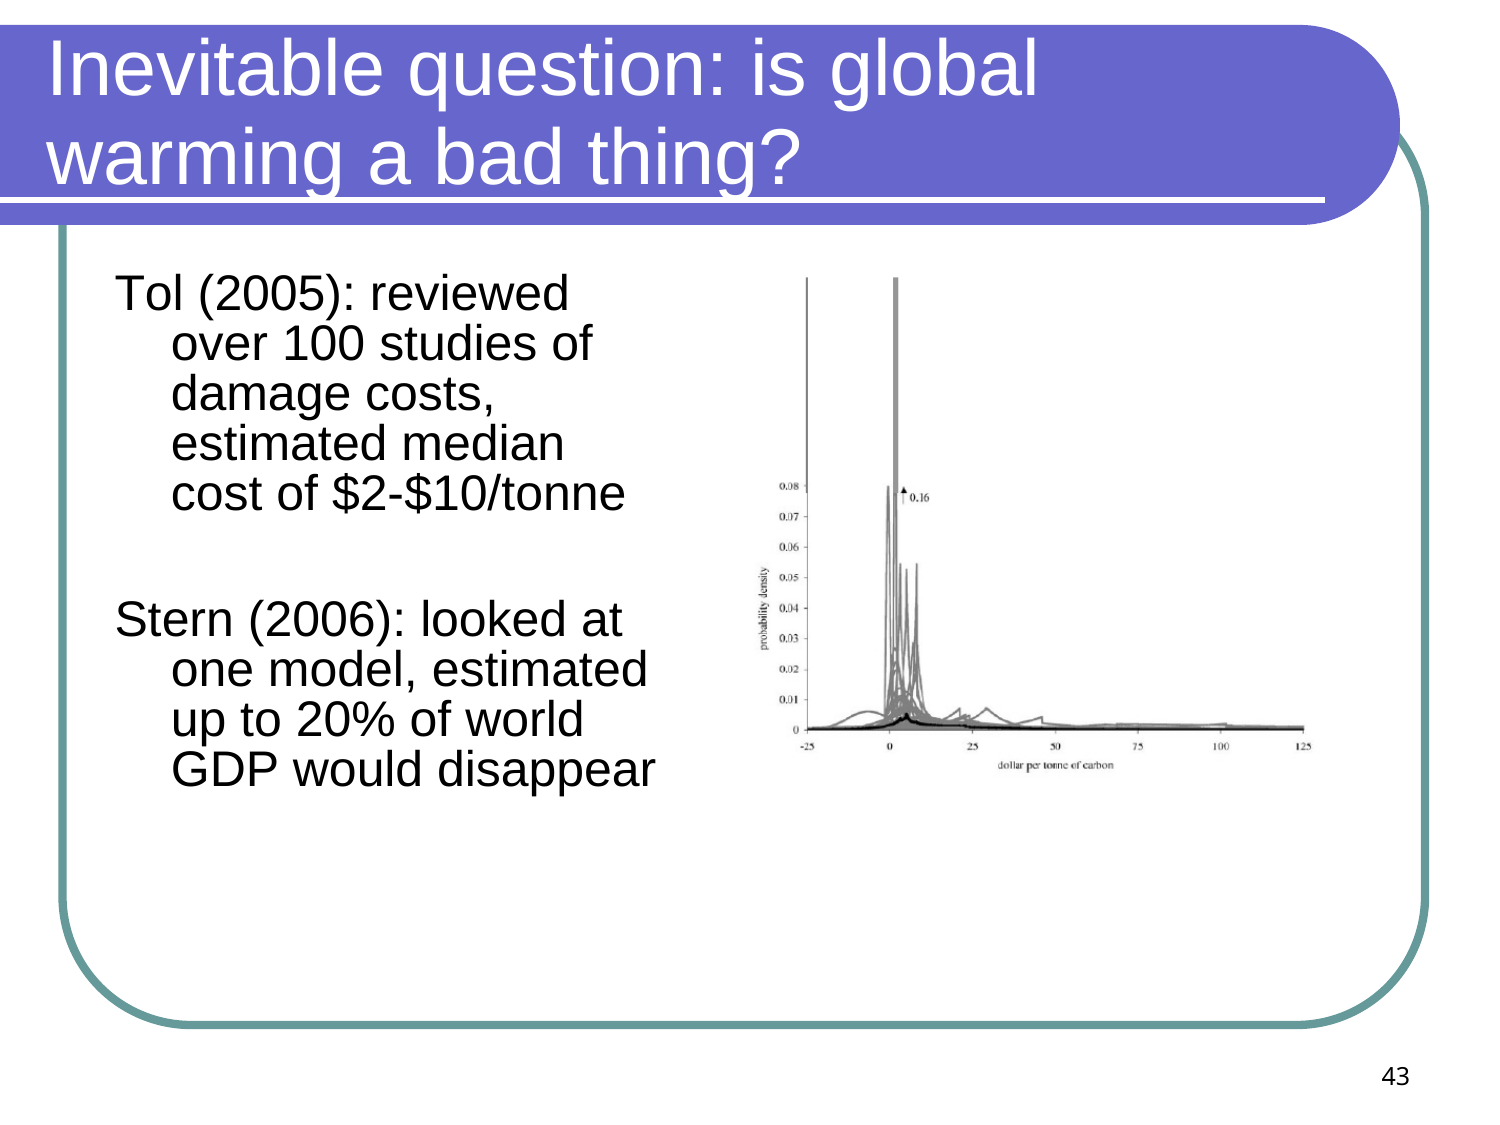

# Inevitable question: is global warming a bad thing?
Tol (2005): reviewed over 100 studies of damage costs, estimated median cost of $2-$10/tonne
Stern (2006): looked at one model, estimated up to 20% of world GDP would disappear
43